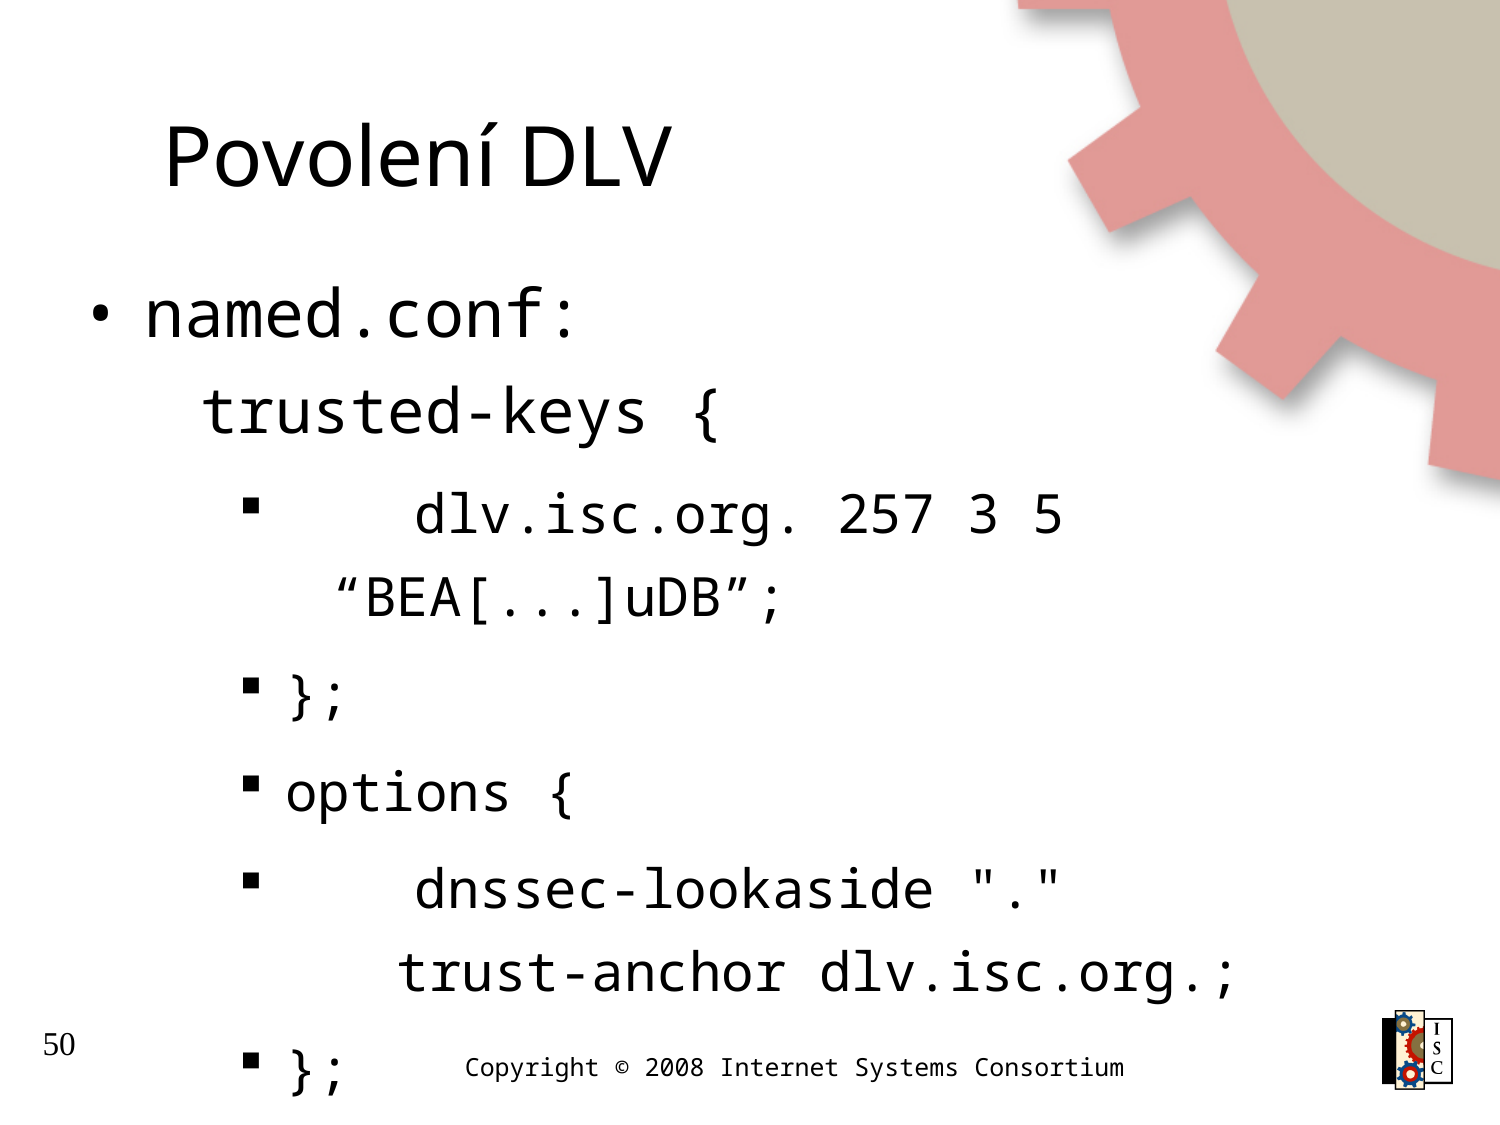

# Povolení DLV
named.conf:
trusted-keys {
 dlv.isc.org. 257 3 5 “BEA[...]uDB”;
};
options {
 dnssec-lookaside "."
 trust-anchor dlv.isc.org.;
};